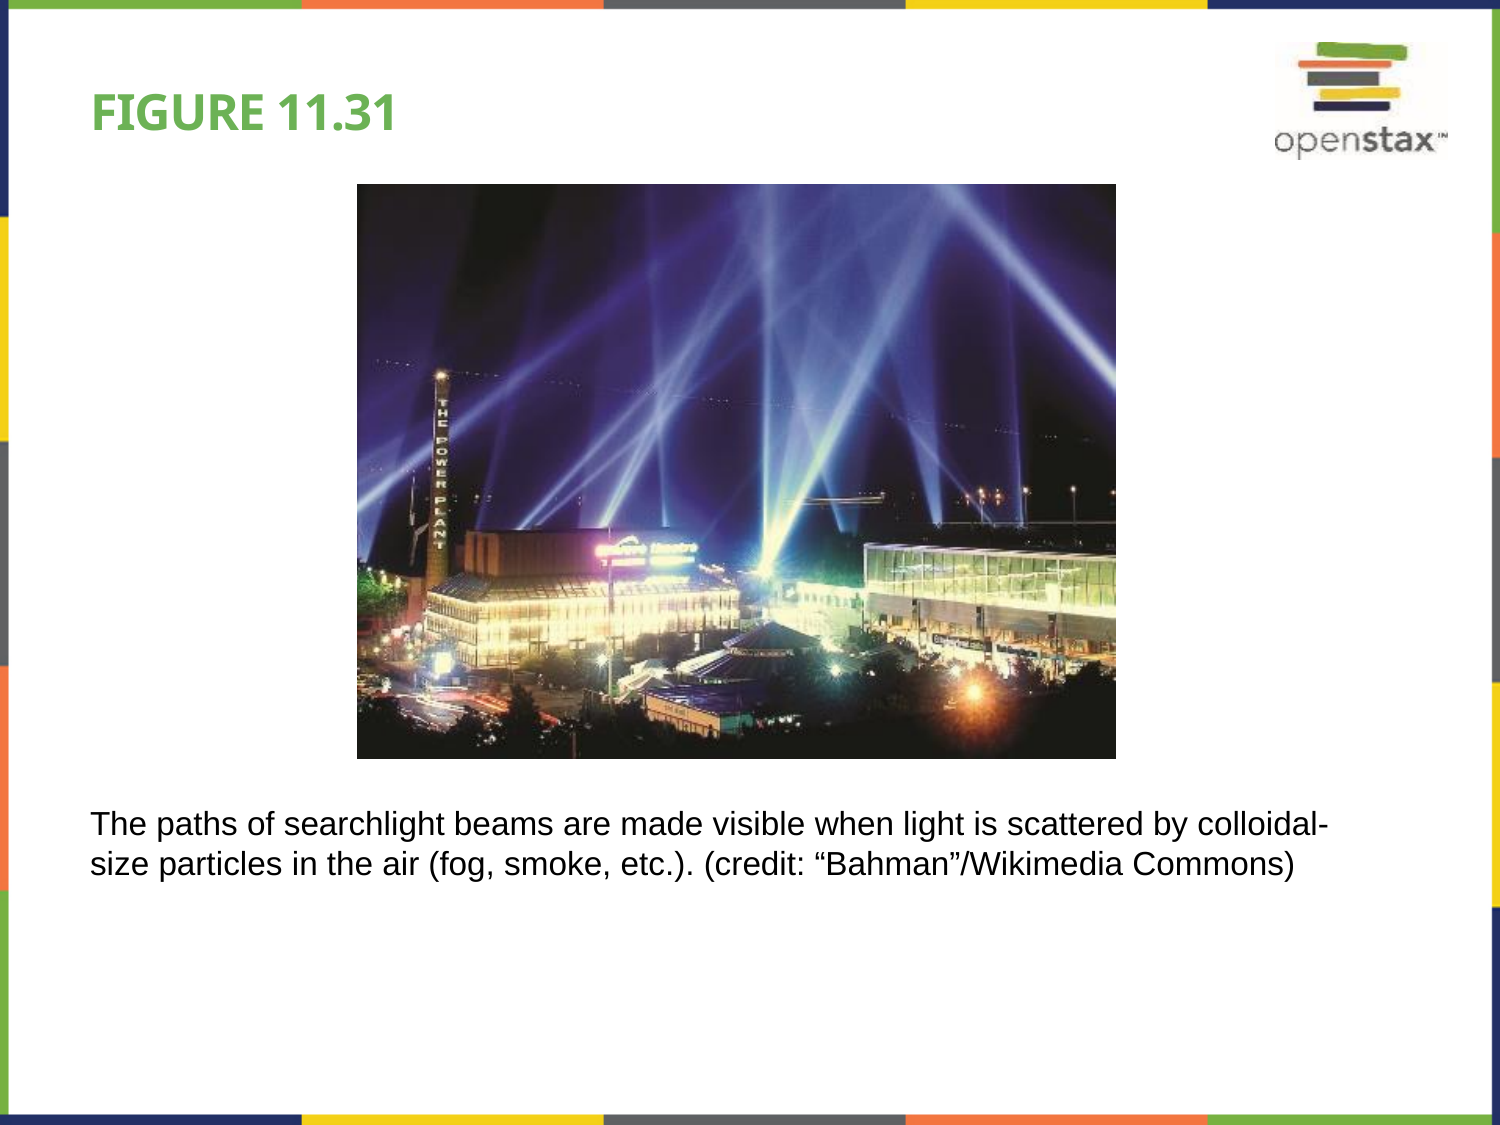

# Figure 11.31
The paths of searchlight beams are made visible when light is scattered by colloidal-size particles in the air (fog, smoke, etc.). (credit: “Bahman”/Wikimedia Commons)